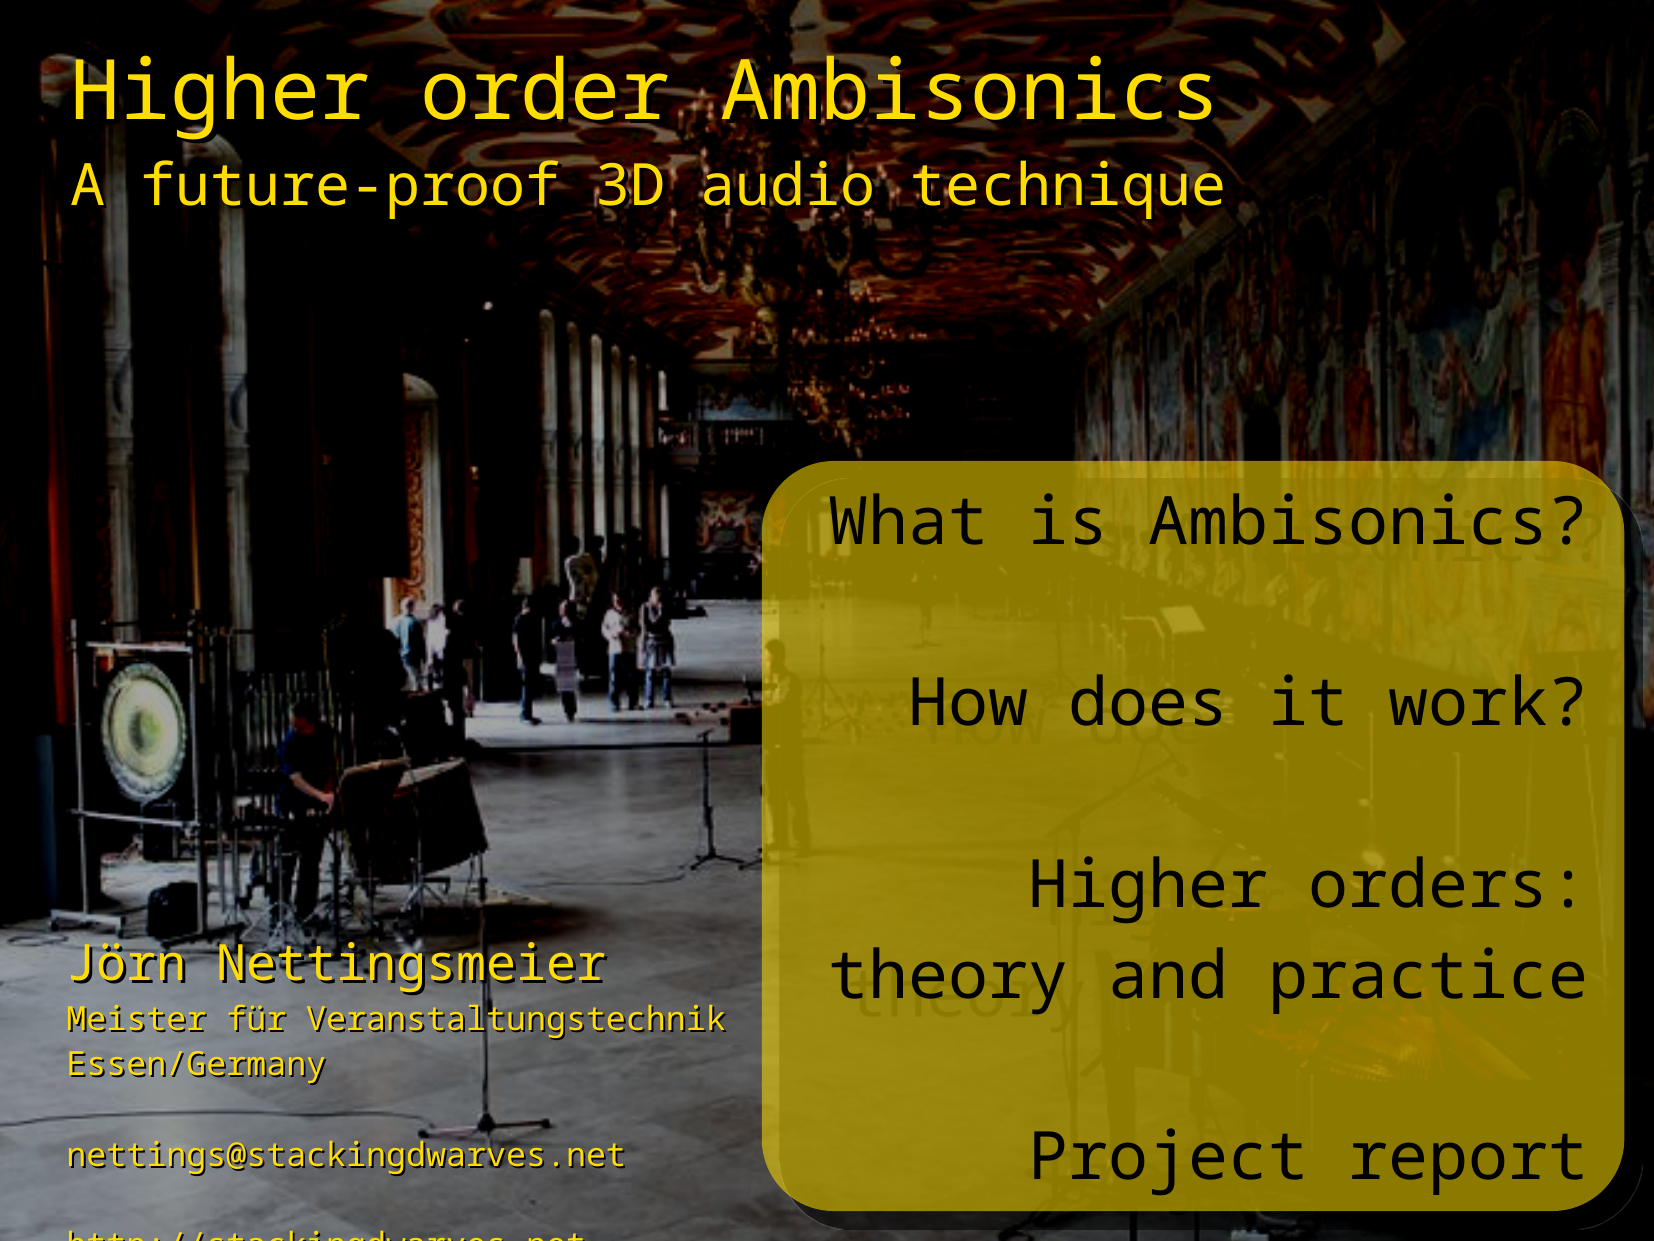

# Higher order Ambisonics
A future-proof 3D audio technique
What is Ambisonics?
How does it work?
Higher orders:
theory and practice
Project report
Jörn Nettingsmeier
Meister für Veranstaltungstechnik
Essen/Germany
nettings@stackingdwarves.net
http://stackingdwarves.net